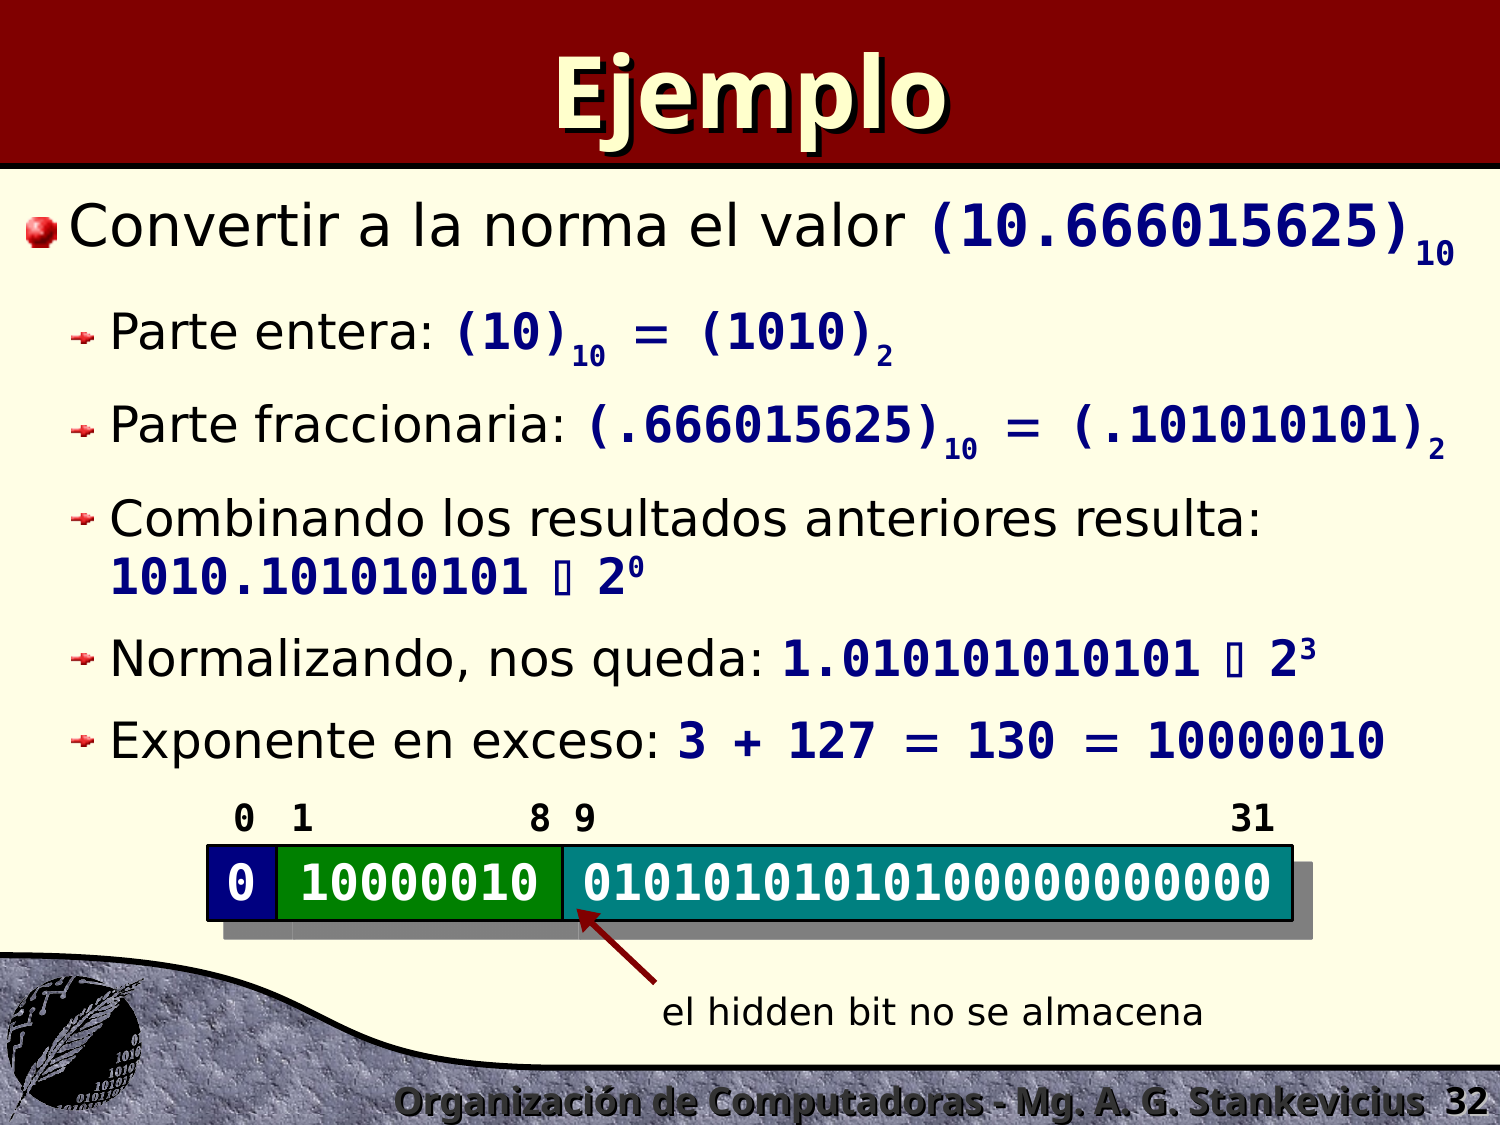

# Ejemplo
Convertir a la norma el valor (10.666015625)10
Parte entera: (10)10 = (1010)2
Parte fraccionaria: (.666015625)10 = (.101010101)2
Combinando los resultados anteriores resulta: 1010.101010101  20
Normalizando, nos queda: 1.010101010101  23
Exponente en exceso: 3 + 127 = 130 = 10000010
0 1 8 9 31
0
10000010
01010101010100000000000
el hidden bit no se almacena
32